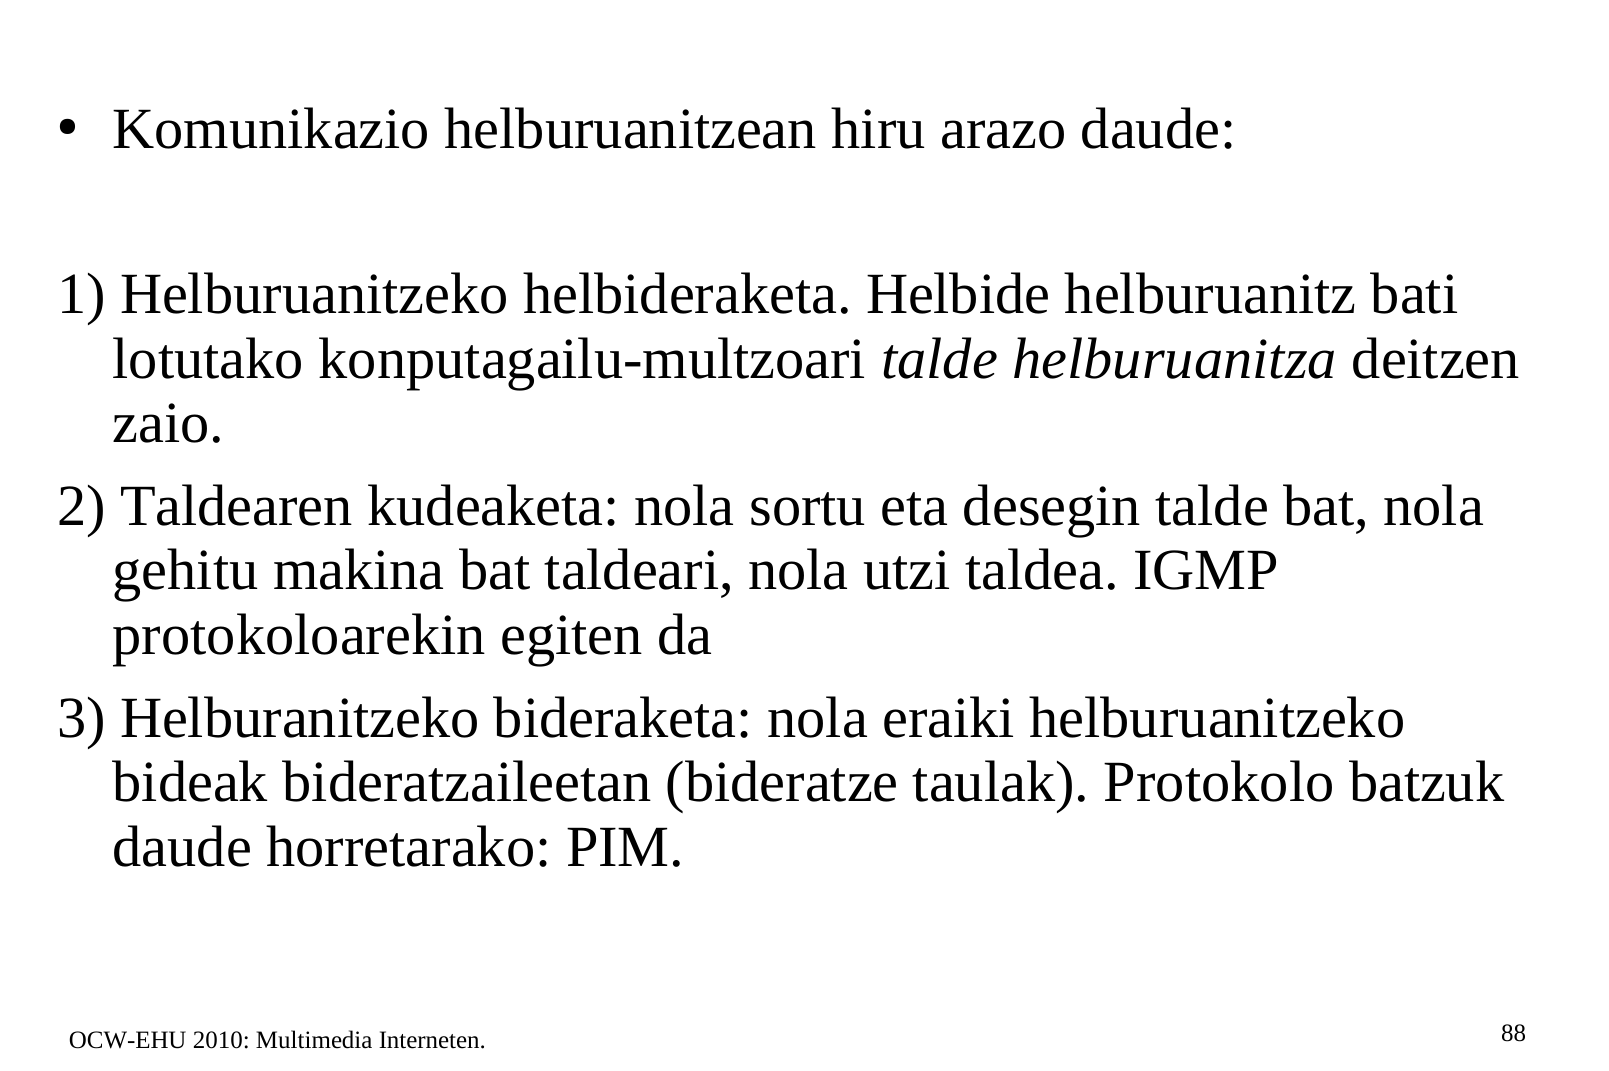

# Komunikazio helburuanitzean hiru arazo daude:
1) Helburuanitzeko helbideraketa. Helbide helburuanitz bati lotutako konputagailu-multzoari talde helburuanitza deitzen zaio.
2) Taldearen kudeaketa: nola sortu eta desegin talde bat, nola gehitu makina bat taldeari, nola utzi taldea. IGMP protokoloarekin egiten da
3) Helburanitzeko bideraketa: nola eraiki helburuanitzeko bideak bideratzaileetan (bideratze taulak). Protokolo batzuk daude horretarako: PIM.
88